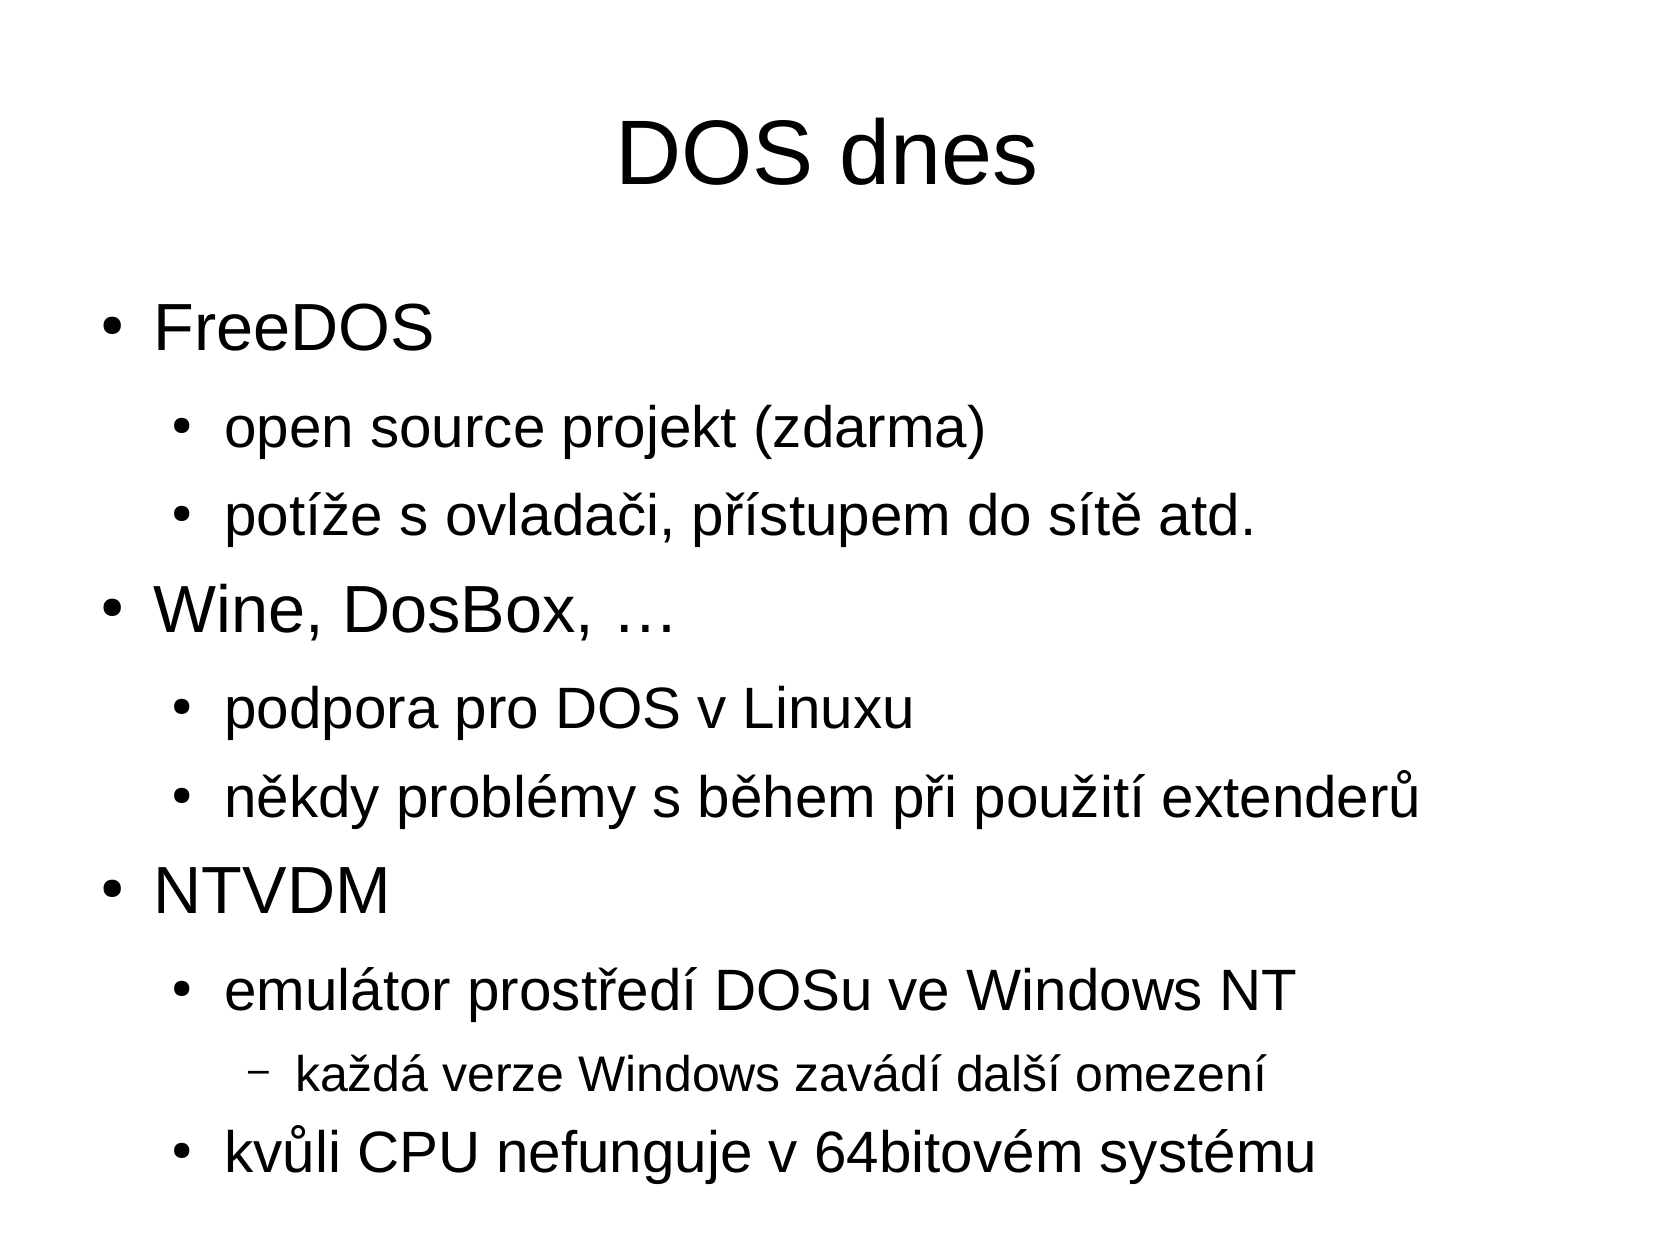

# DOS dnes
FreeDOS
open source projekt (zdarma)
potíže s ovladači, přístupem do sítě atd.
Wine, DosBox, …
podpora pro DOS v Linuxu
někdy problémy s během při použití extenderů
NTVDM
emulátor prostředí DOSu ve Windows NT
každá verze Windows zavádí další omezení
kvůli CPU nefunguje v 64bitovém systému